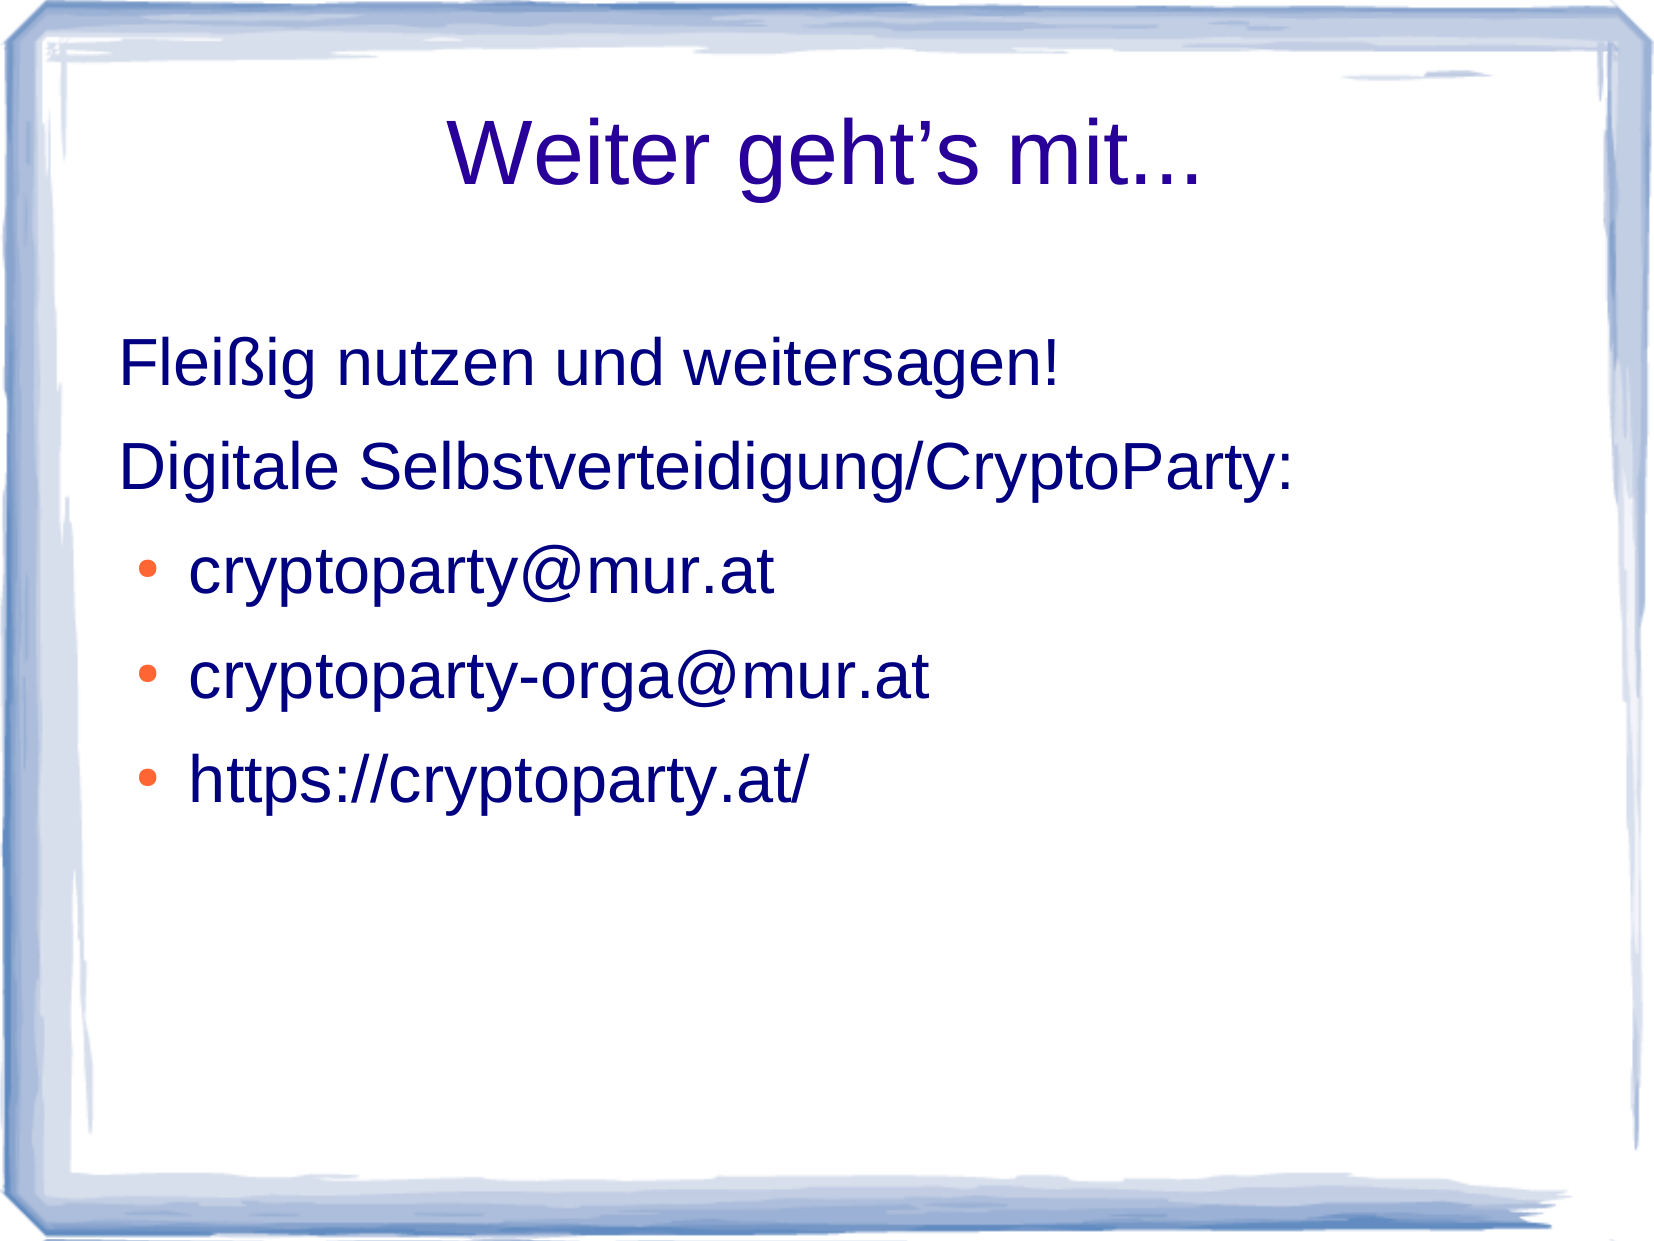

# Weiter geht’s mit...
Fleißig nutzen und weitersagen!
Digitale Selbstverteidigung/CryptoParty:
cryptoparty@mur.at
cryptoparty-orga@mur.at
https://cryptoparty.at/